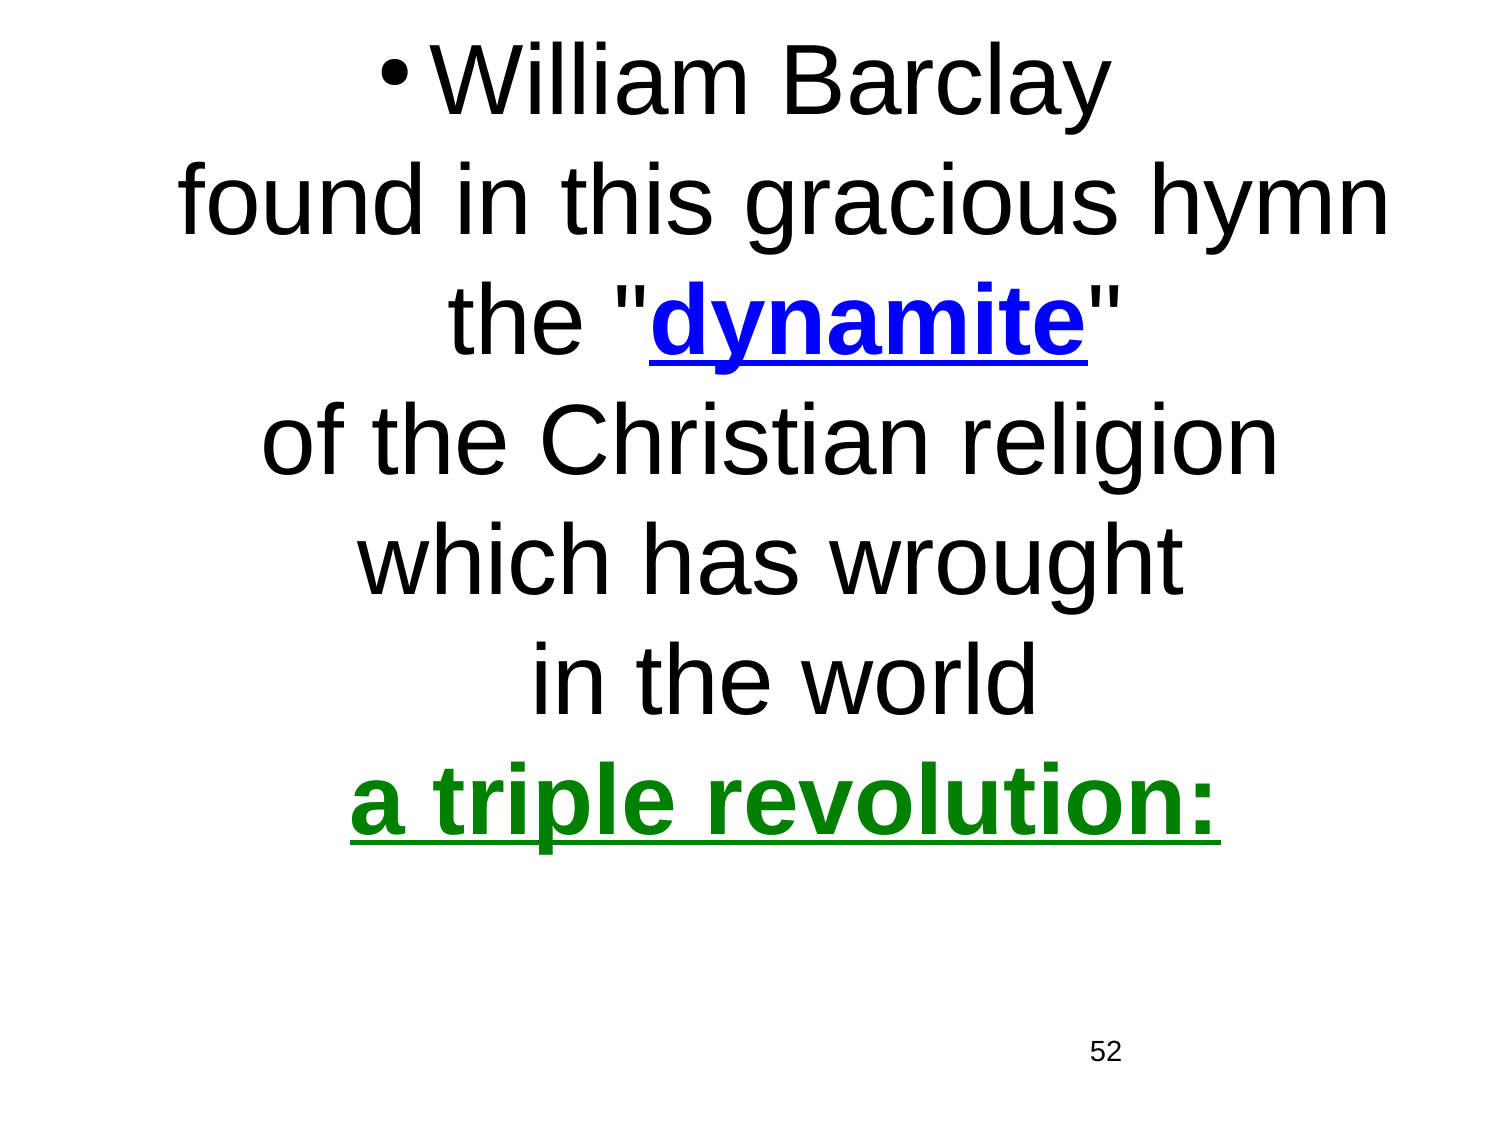

# William Barclay found in this gracious hymn the "dynamite" of the Christian religion which has wrought in the world a triple revolution:
52